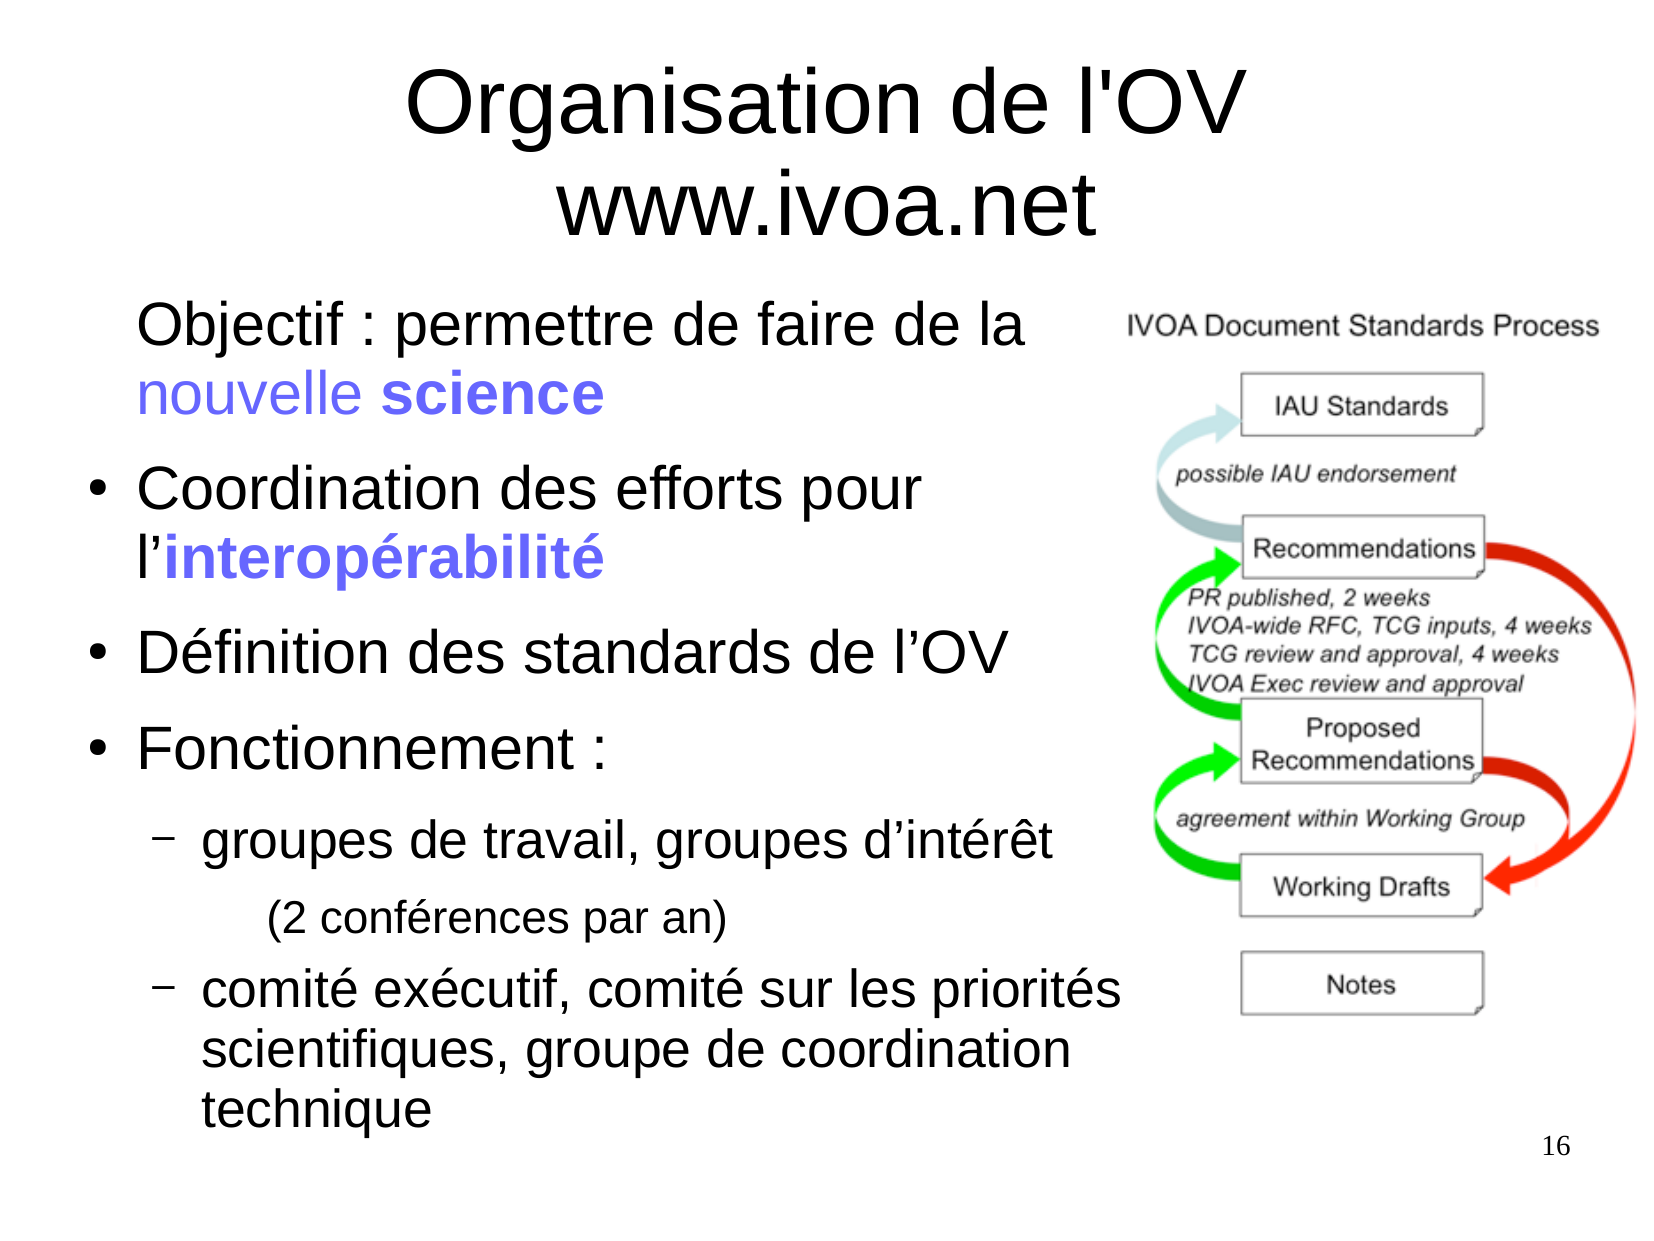

# Organisation de l'OV www.ivoa.net
Objectif : permettre de faire de la nouvelle science
Coordination des efforts pour l’interopérabilité
Définition des standards de l’OV
Fonctionnement :
groupes de travail, groupes d’intérêt
(2 conférences par an)
comité exécutif, comité sur les priorités scientifiques, groupe de coordination technique
16